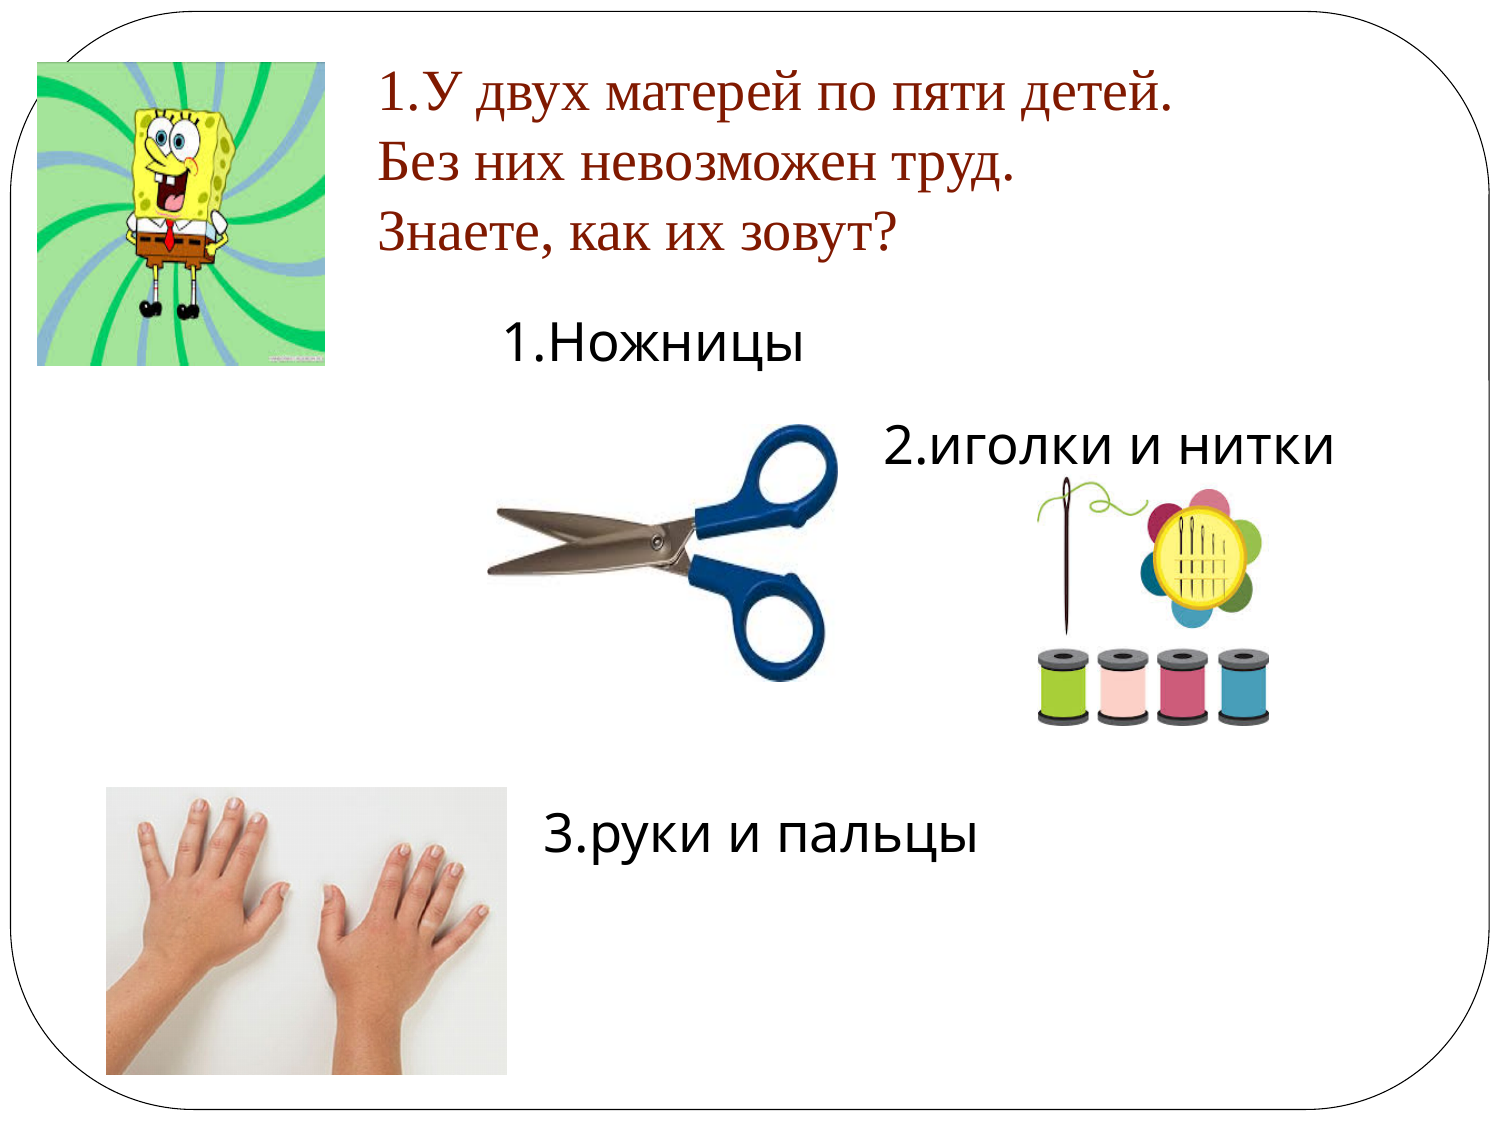

# 1.У двух матерей по пяти детей. Без них невозможен труд. Знаете, как их зовут?
 1.Ножницы
 2.иголки и нитки
 3.руки и пальцы